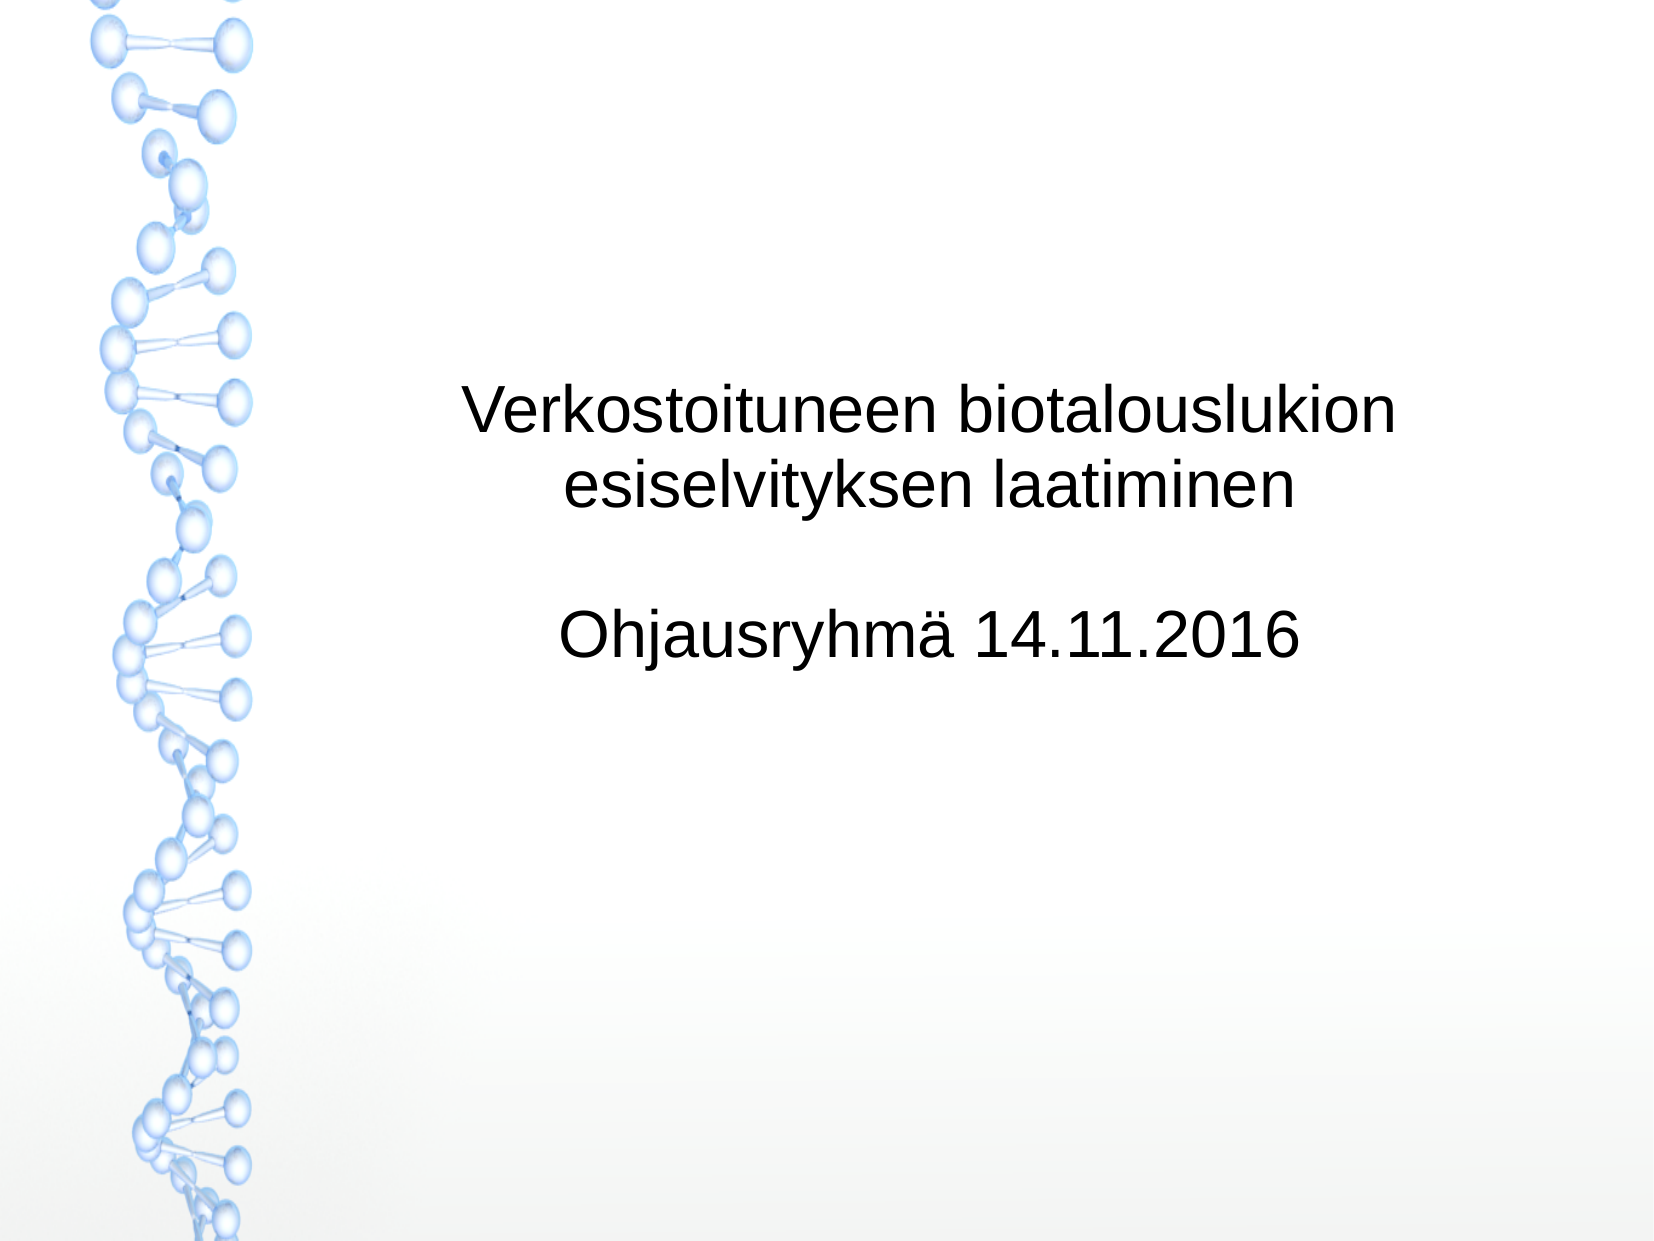

# Verkostoituneen biotalouslukion esiselvityksen laatiminen
Ohjausryhmä 14.11.2016